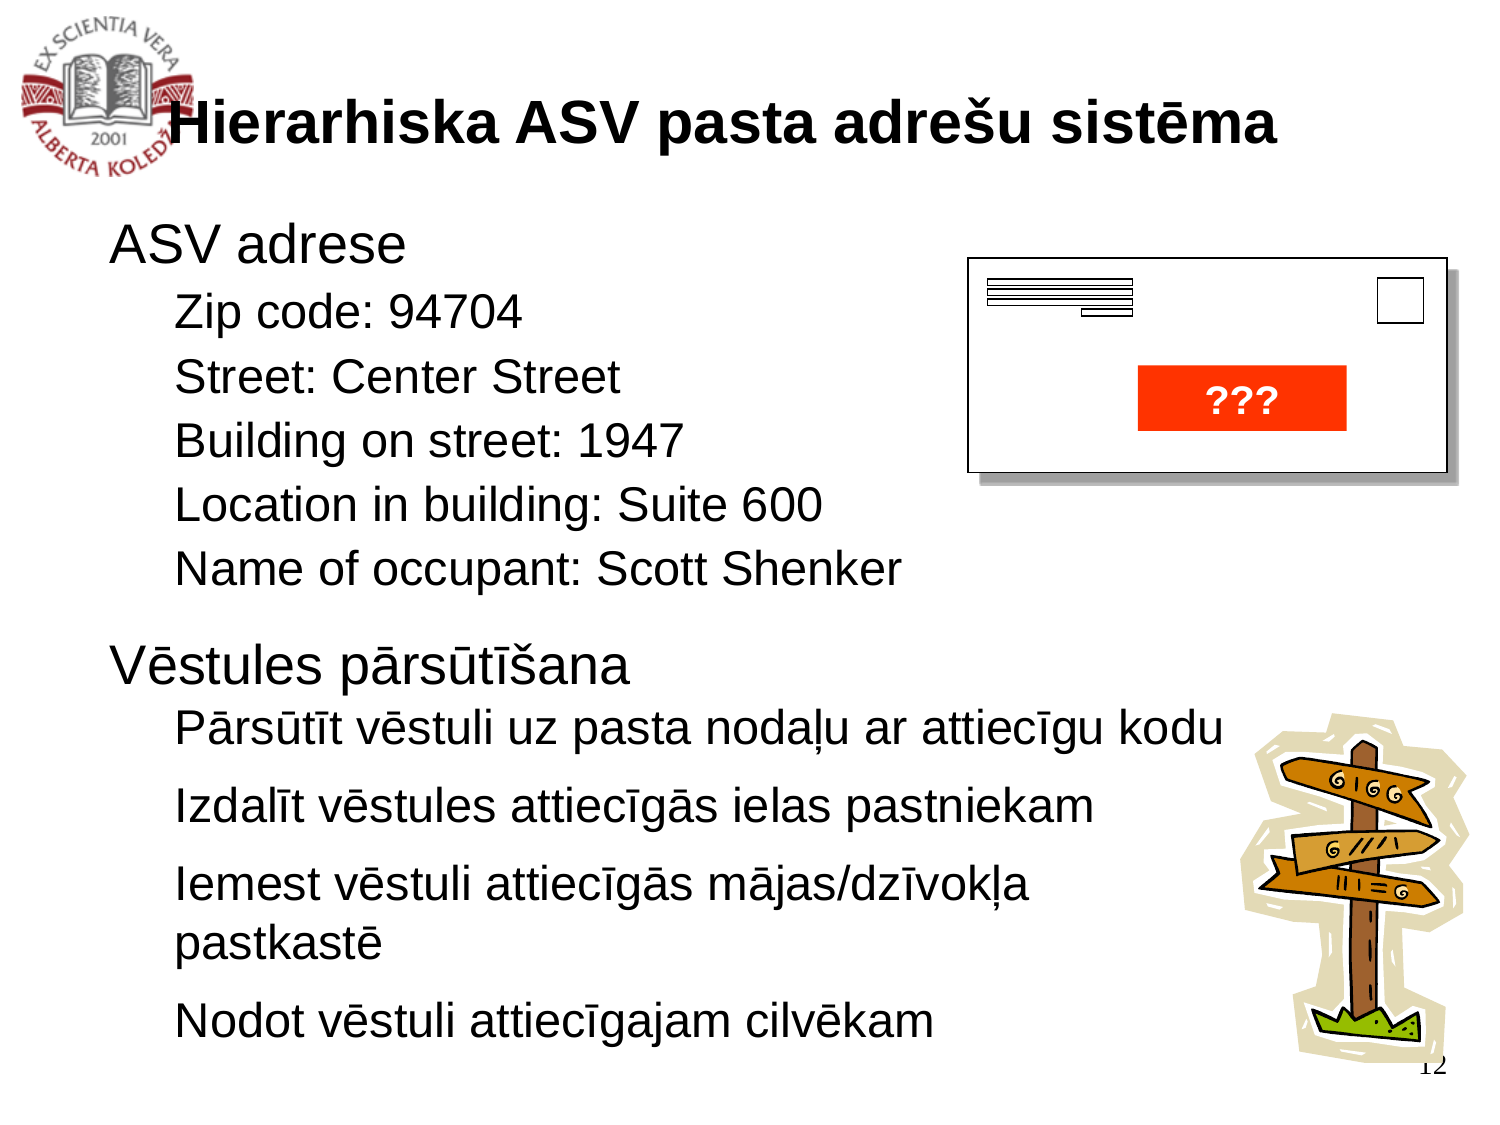

# Hierarhiska ASV pasta adrešu sistēma
ASV adrese
Zip code: 94704
Street: Center Street
Building on street: 1947
Location in building: Suite 600
Name of occupant: Scott Shenker
Vēstules pārsūtīšana
Pārsūtīt vēstuli uz pasta nodaļu ar attiecīgu kodu
Izdalīt vēstules attiecīgās ielas pastniekam
Iemest vēstuli attiecīgās mājas/dzīvokļa pastkastē
Nodot vēstuli attiecīgajam cilvēkam
???